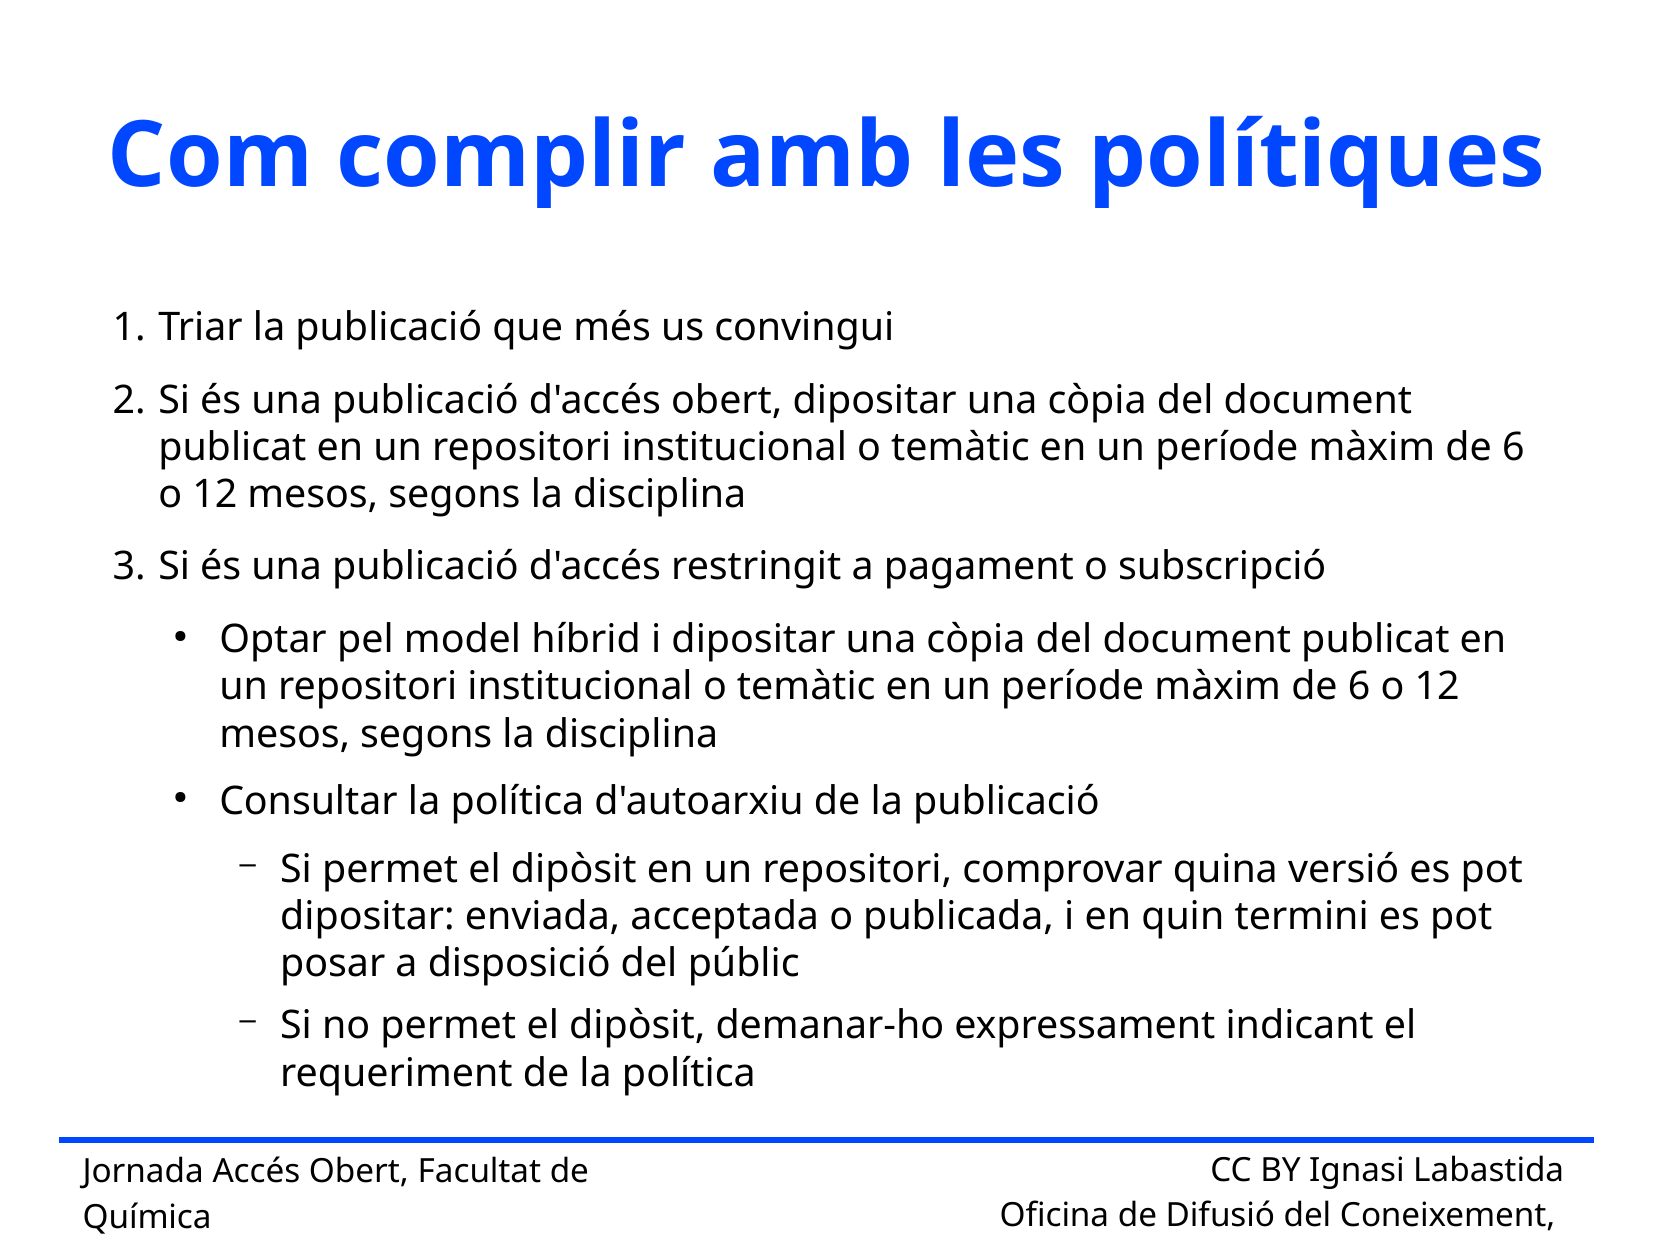

# Com complir amb les polítiques
Triar la publicació que més us convingui
Si és una publicació d'accés obert, dipositar una còpia del document publicat en un repositori institucional o temàtic en un període màxim de 6 o 12 mesos, segons la disciplina
Si és una publicació d'accés restringit a pagament o subscripció
Optar pel model híbrid i dipositar una còpia del document publicat en un repositori institucional o temàtic en un període màxim de 6 o 12 mesos, segons la disciplina
Consultar la política d'autoarxiu de la publicació
Si permet el dipòsit en un repositori, comprovar quina versió es pot dipositar: enviada, acceptada o publicada, i en quin termini es pot posar a disposició del públic
Si no permet el dipòsit, demanar-ho expressament indicant el requeriment de la política